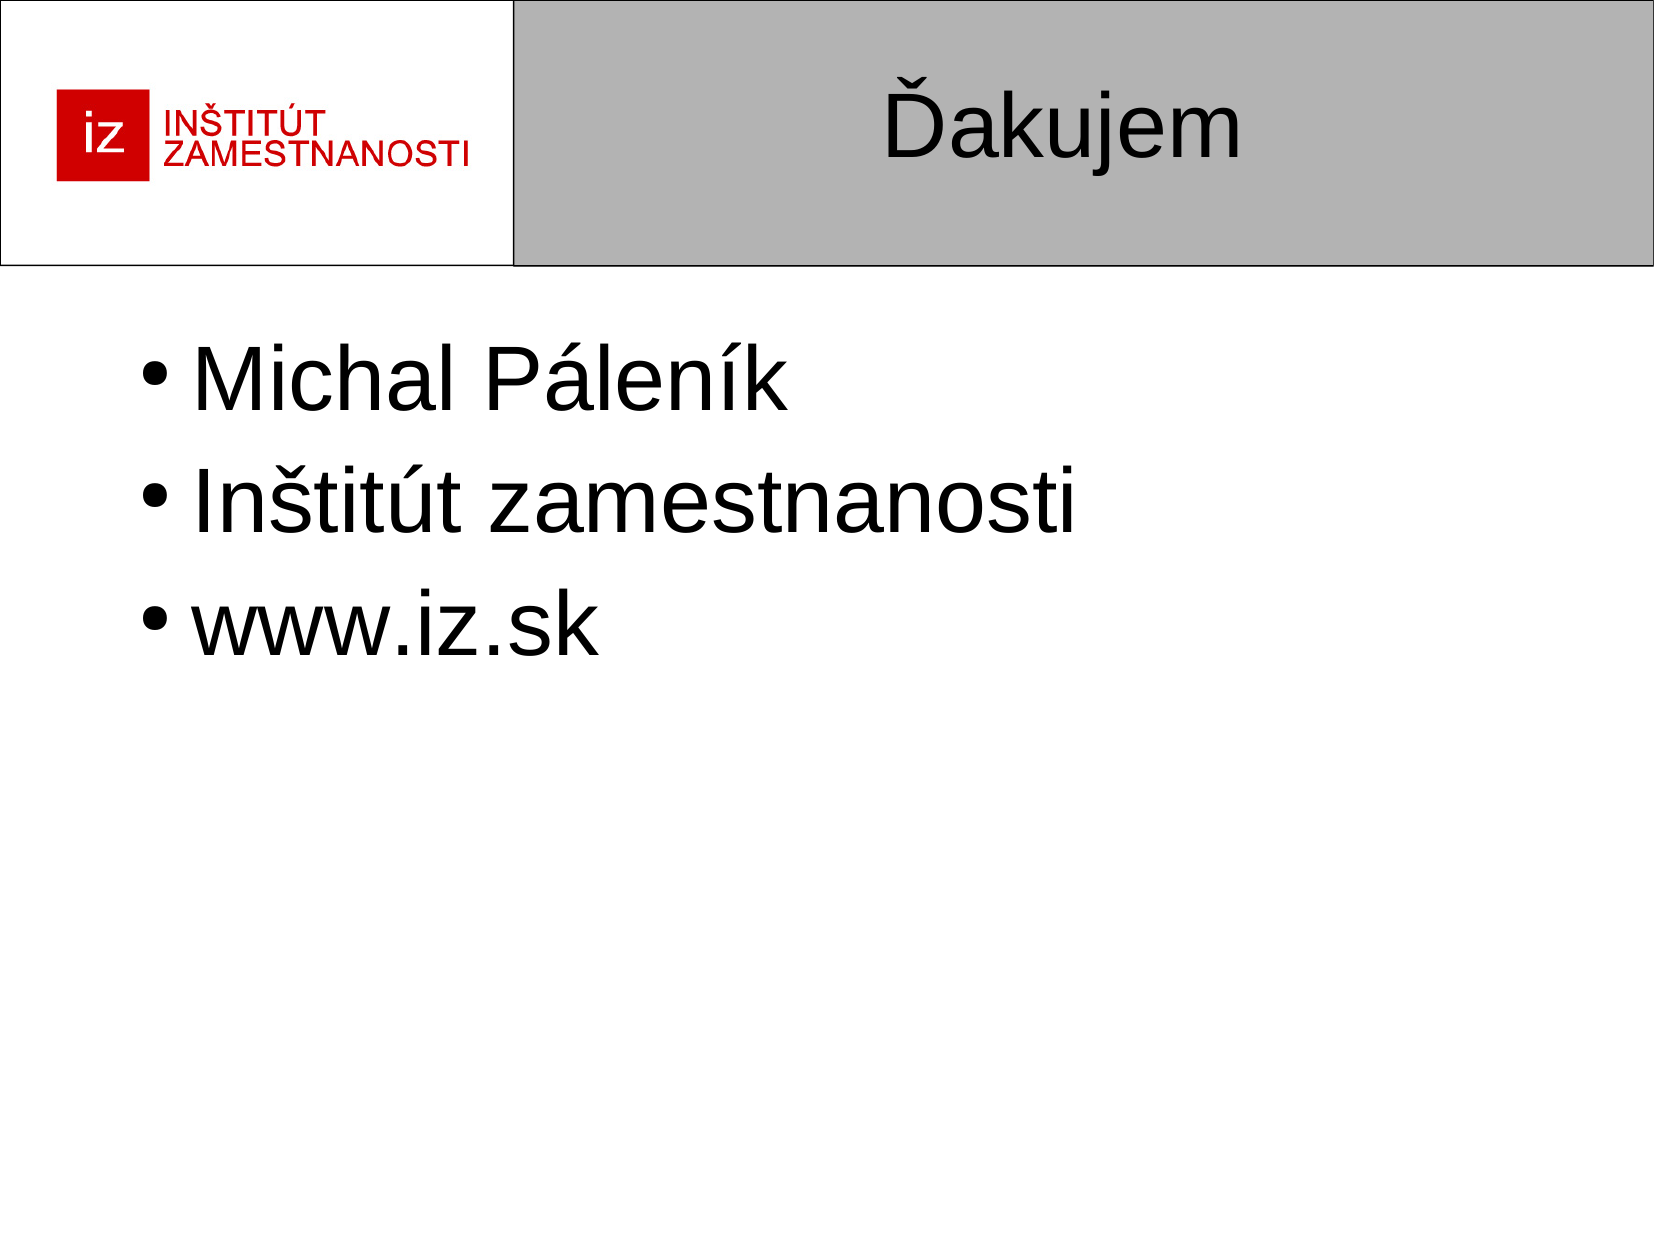

# Ďakujem
Michal Páleník
Inštitút zamestnanosti
www.iz.sk